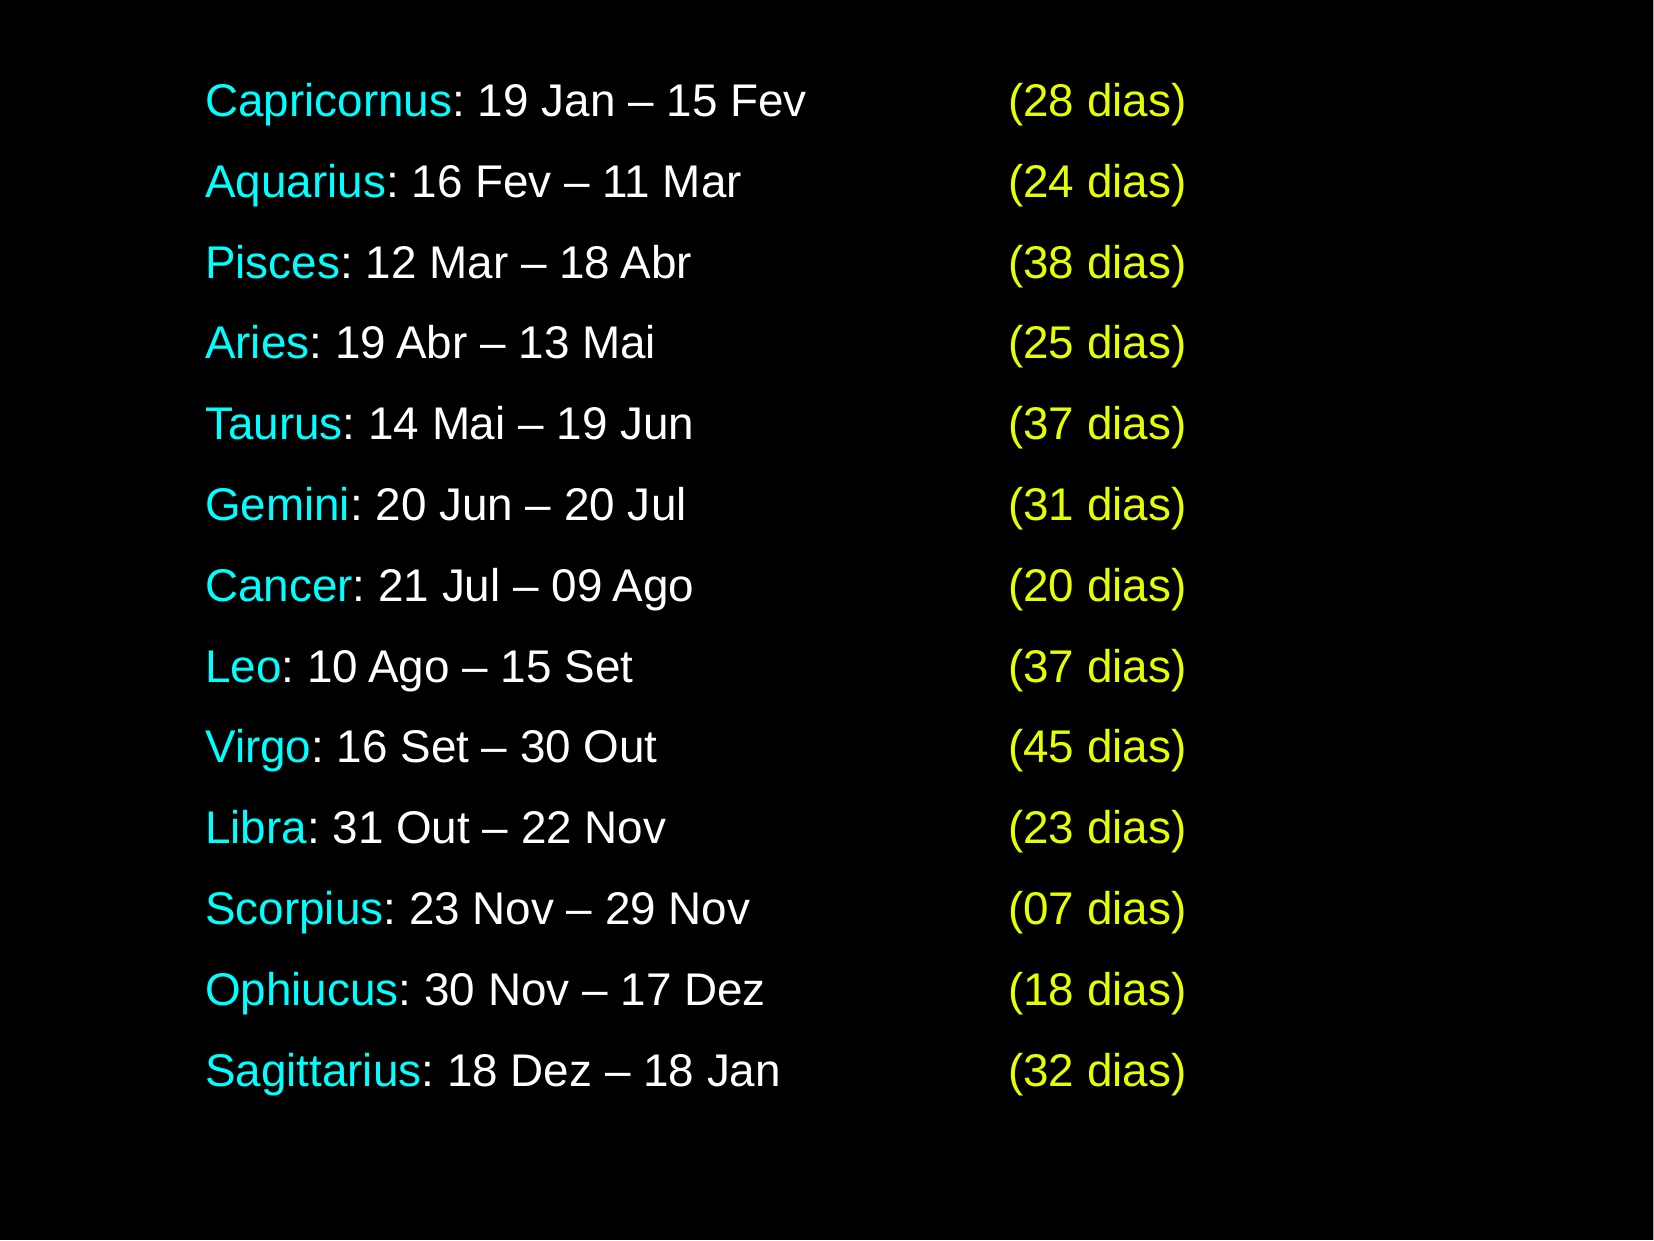

#
Capricornus: 19 Jan – 15 Fev 			(28 dias)
Aquarius: 16 Fev – 11 Mar				(24 dias)
Pisces: 12 Mar – 18 Abr					(38 dias)
Aries: 19 Abr – 13 Mai					(25 dias)
Taurus: 14 Mai – 19 Jun					(37 dias)
Gemini: 20 Jun – 20 Jul					(31 dias)
Cancer: 21 Jul – 09 Ago					(20 dias)
Leo: 10 Ago – 15 Set					(37 dias)
Virgo: 16 Set – 30 Out					(45 dias)
Libra: 31 Out – 22 Nov					(23 dias)
Scorpius: 23 Nov – 29 Nov				(07 dias)
Ophiucus: 30 Nov – 17 Dez				(18 dias)
Sagittarius: 18 Dez – 18 Jan				(32 dias)